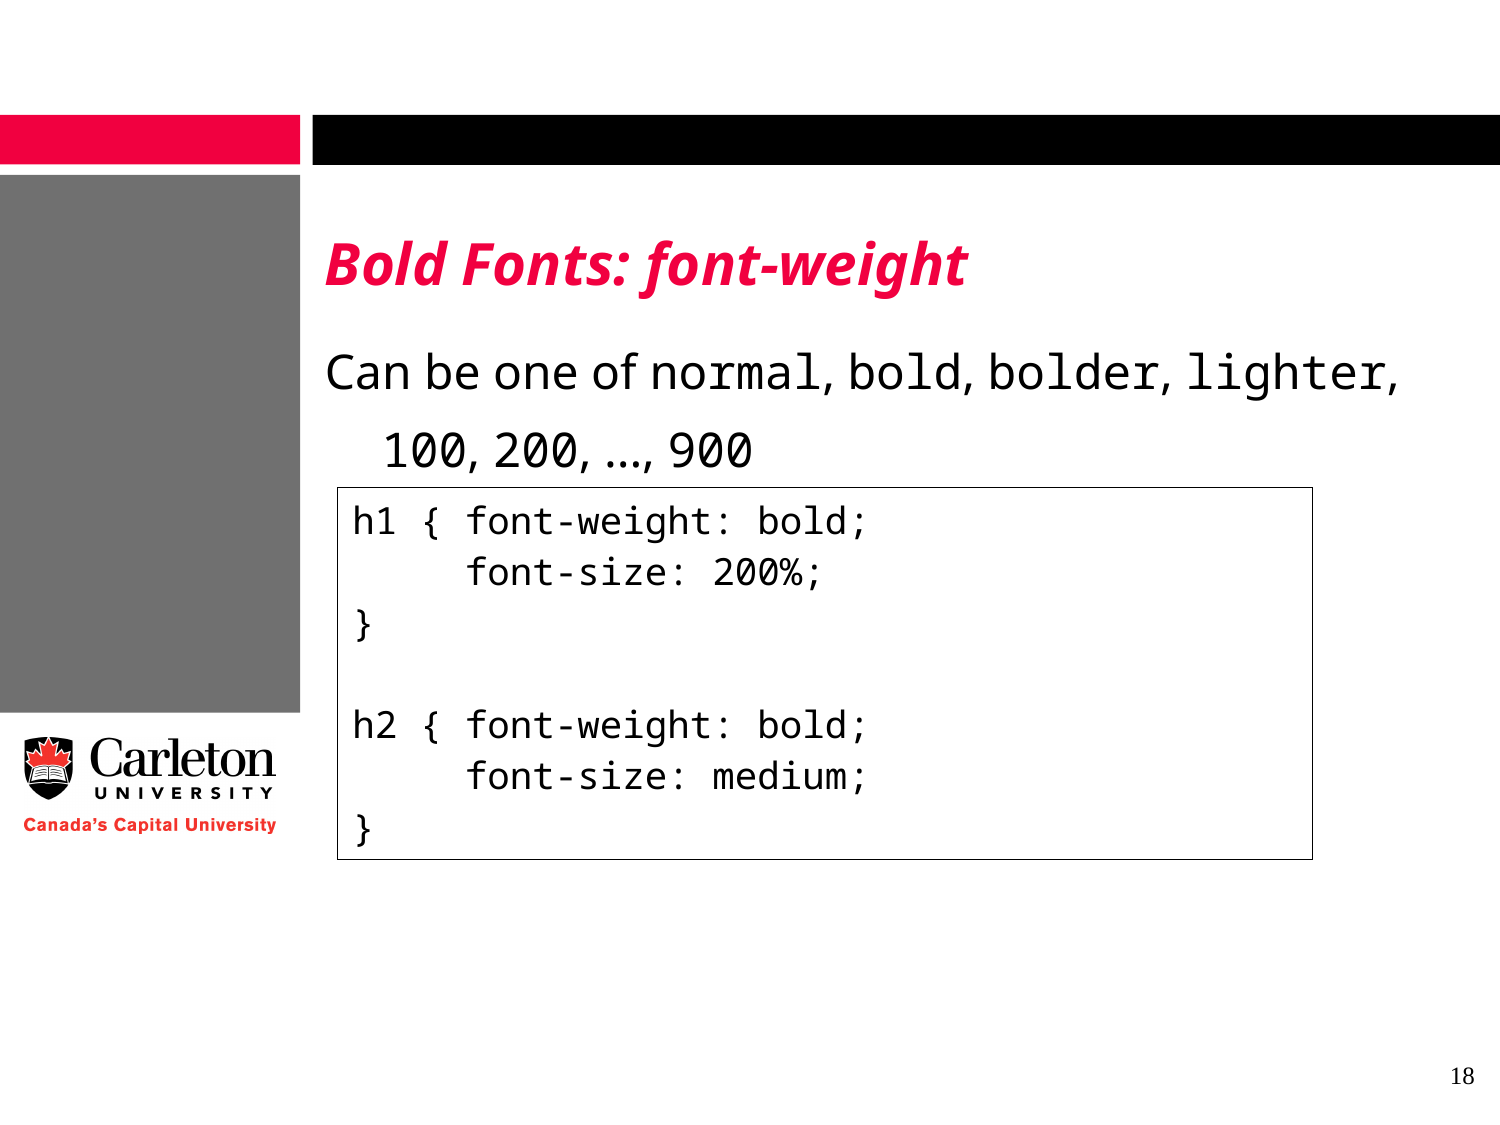

# Bold Fonts: font-weight
Can be one of normal, bold, bolder, lighter, 100, 200, ..., 900
h1 { font-weight: bold;
 font-size: 200%;
}
h2 { font-weight: bold;
 font-size: medium;
}
18